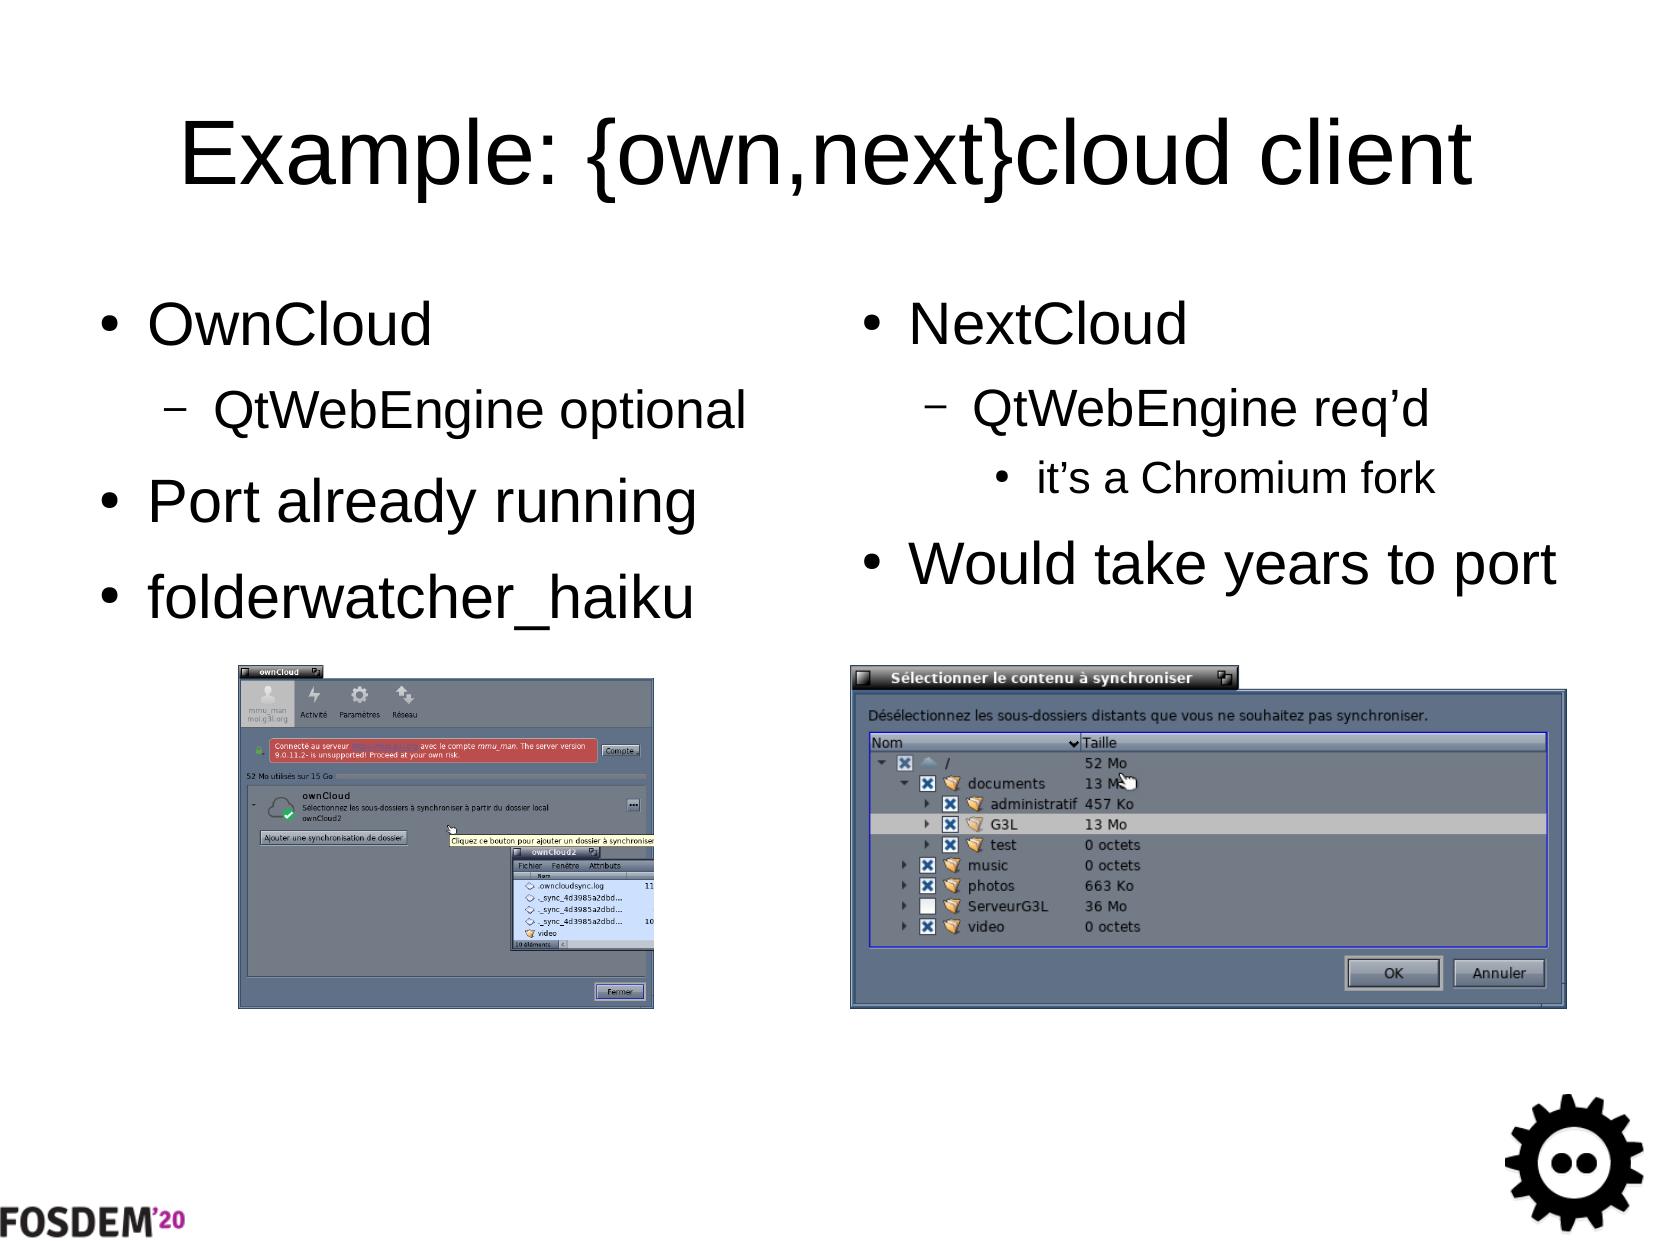

# Example: {own,next}cloud client
OwnCloud
QtWebEngine optional
Port already running
folderwatcher_haiku
NextCloud
QtWebEngine req’d
it’s a Chromium fork
Would take years to port